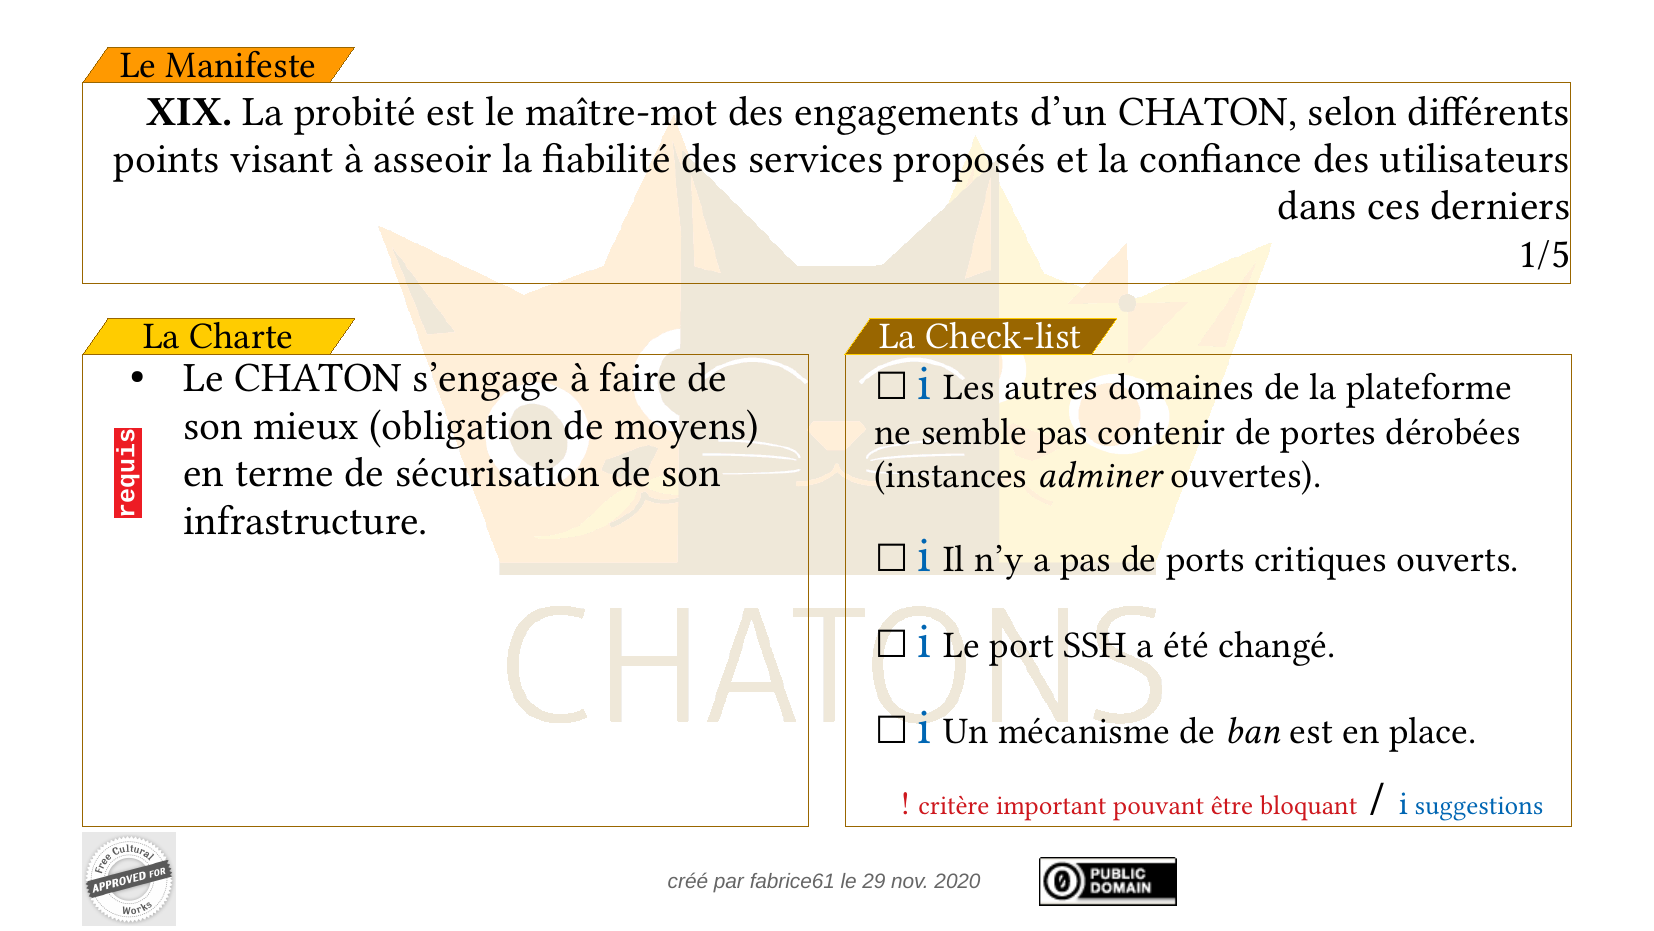

Le Manifeste
# XIX. La probité est le maître-mot des engagements d’un CHATON, selon différents points visant à asseoir la fiabilité des services proposés et la confiance des utilisateurs dans ces derniers 1/5
La Charte
La Check-list
Le CHATON s’engage à faire de son mieux (obligation de moyens) en terme de sécurisation de son infrastructure.
☐ i Les autres domaines de la plateforme ne semble pas contenir de portes dérobées (instances adminer ouvertes).
☐ i Il n’y a pas de ports critiques ouverts.
☐ i Le port SSH a été changé.
☐ i Un mécanisme de ban est en place.
requis